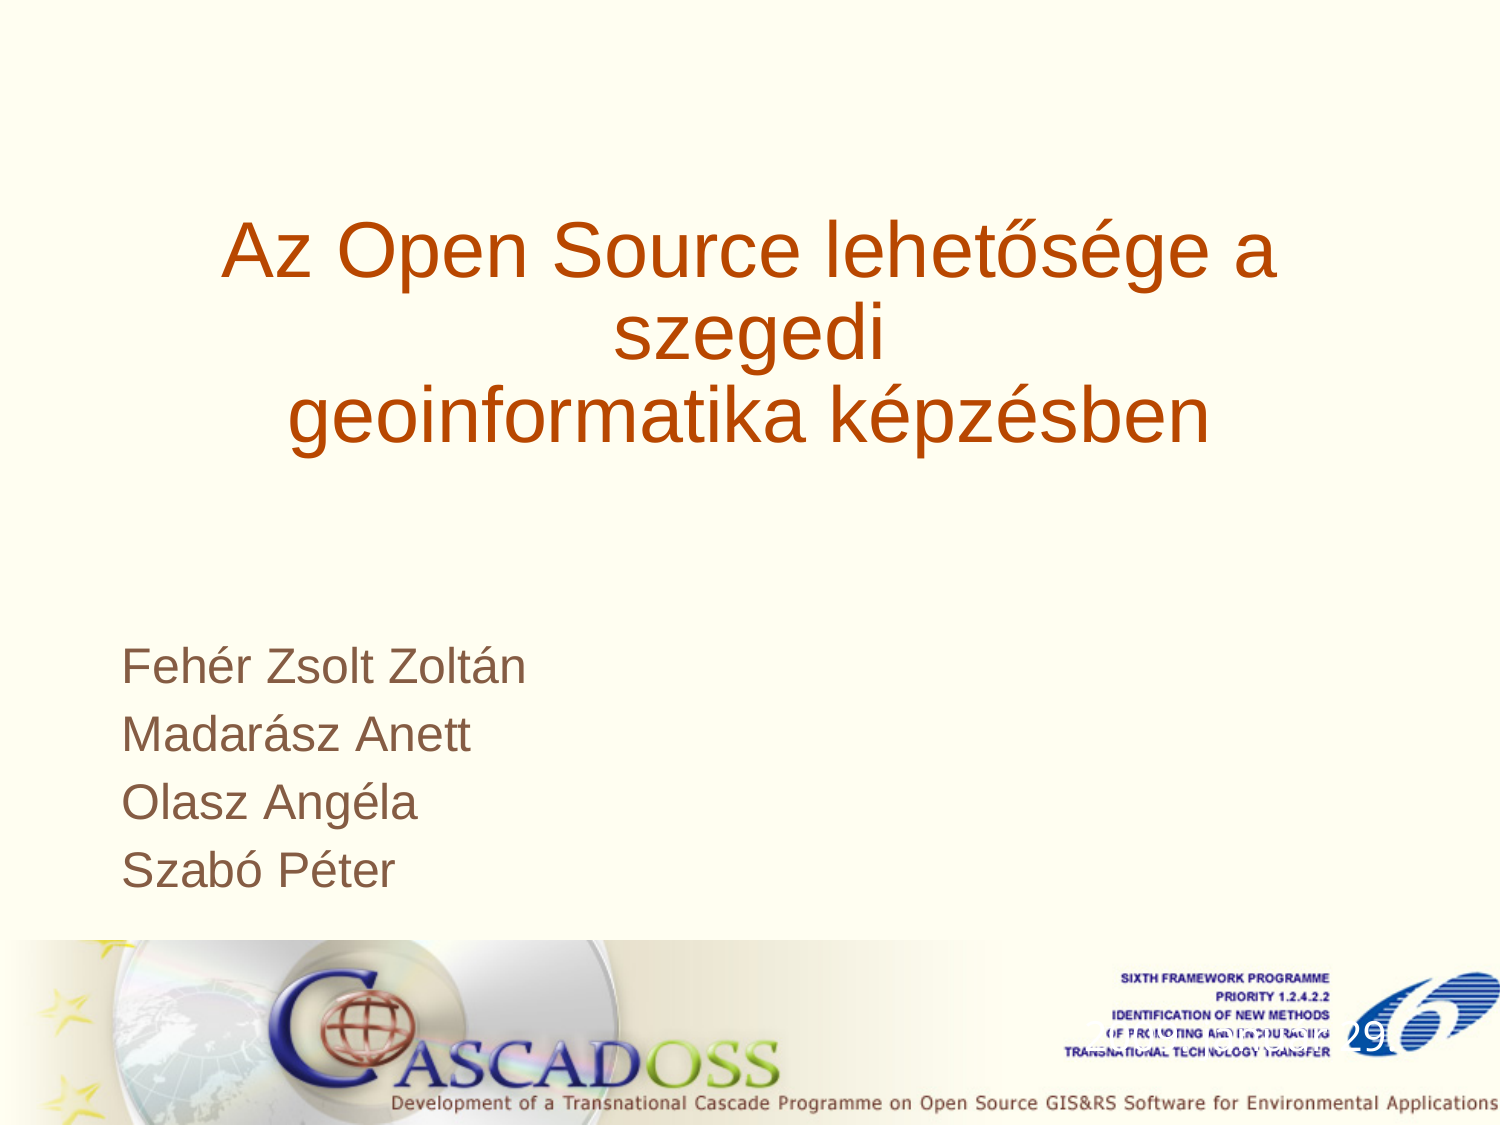

# Az Open Source lehetősége a szegedi geoinformatika képzésben
Fehér Zsolt Zoltán
Madarász Anett
Olasz Angéla
Szabó Péter
2009. január 29.